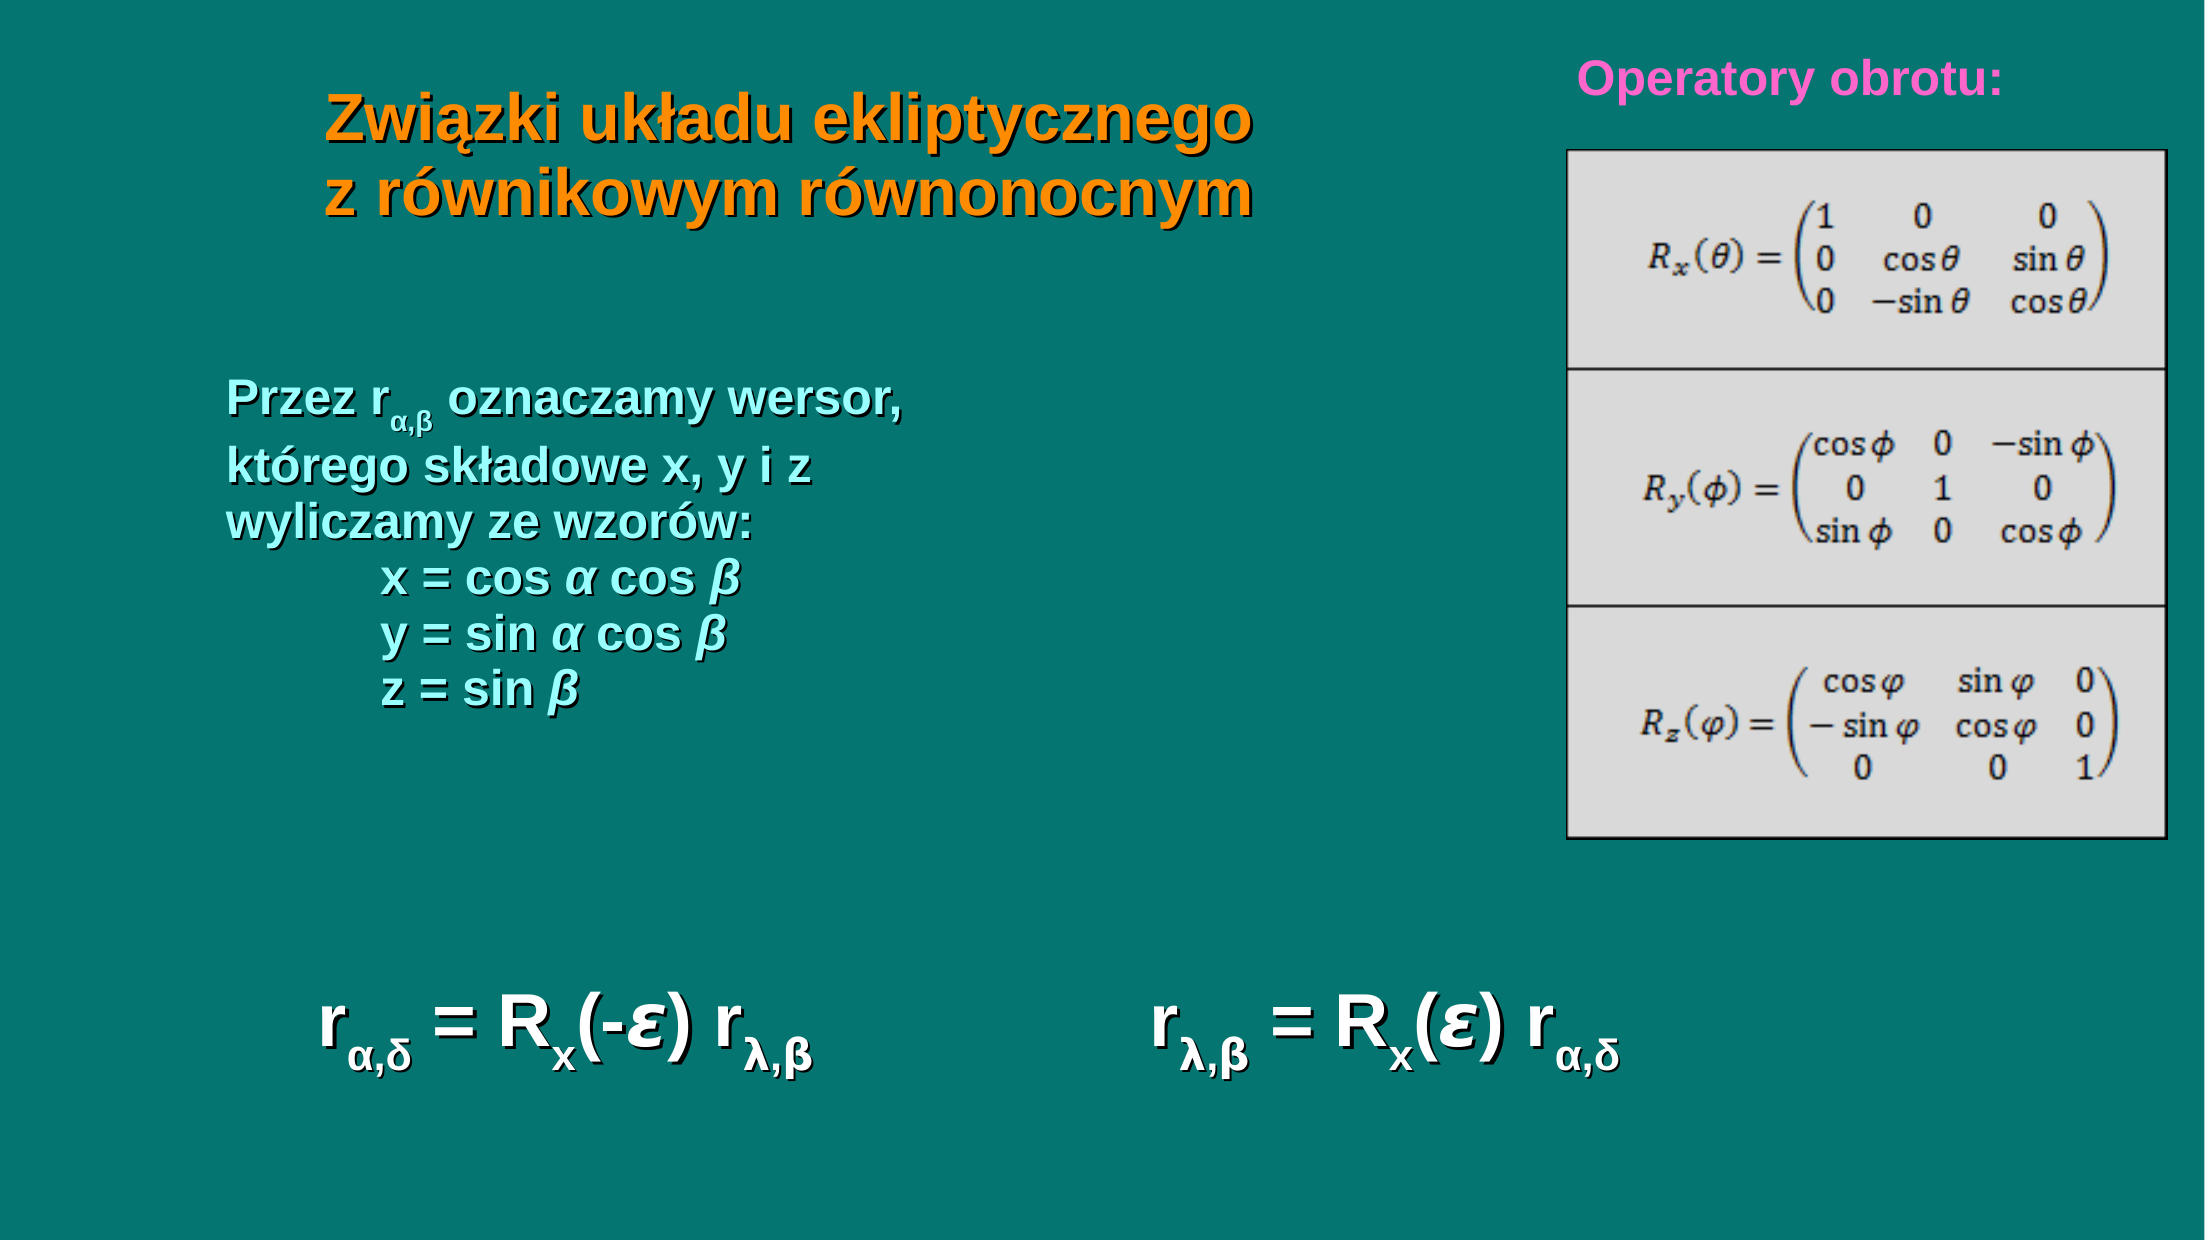

Operatory obrotu:
# Związki układu ekliptycznego z równikowym równonocnym
Przez rα,β oznaczamy wersor,
którego składowe x, y i z
wyliczamy ze wzorów:
 x = cos α cos β
 y = sin α cos β
 z = sin β
rα,δ = Rx(-ε) rλ,β rλ,β = Rx(ε) rα,δ